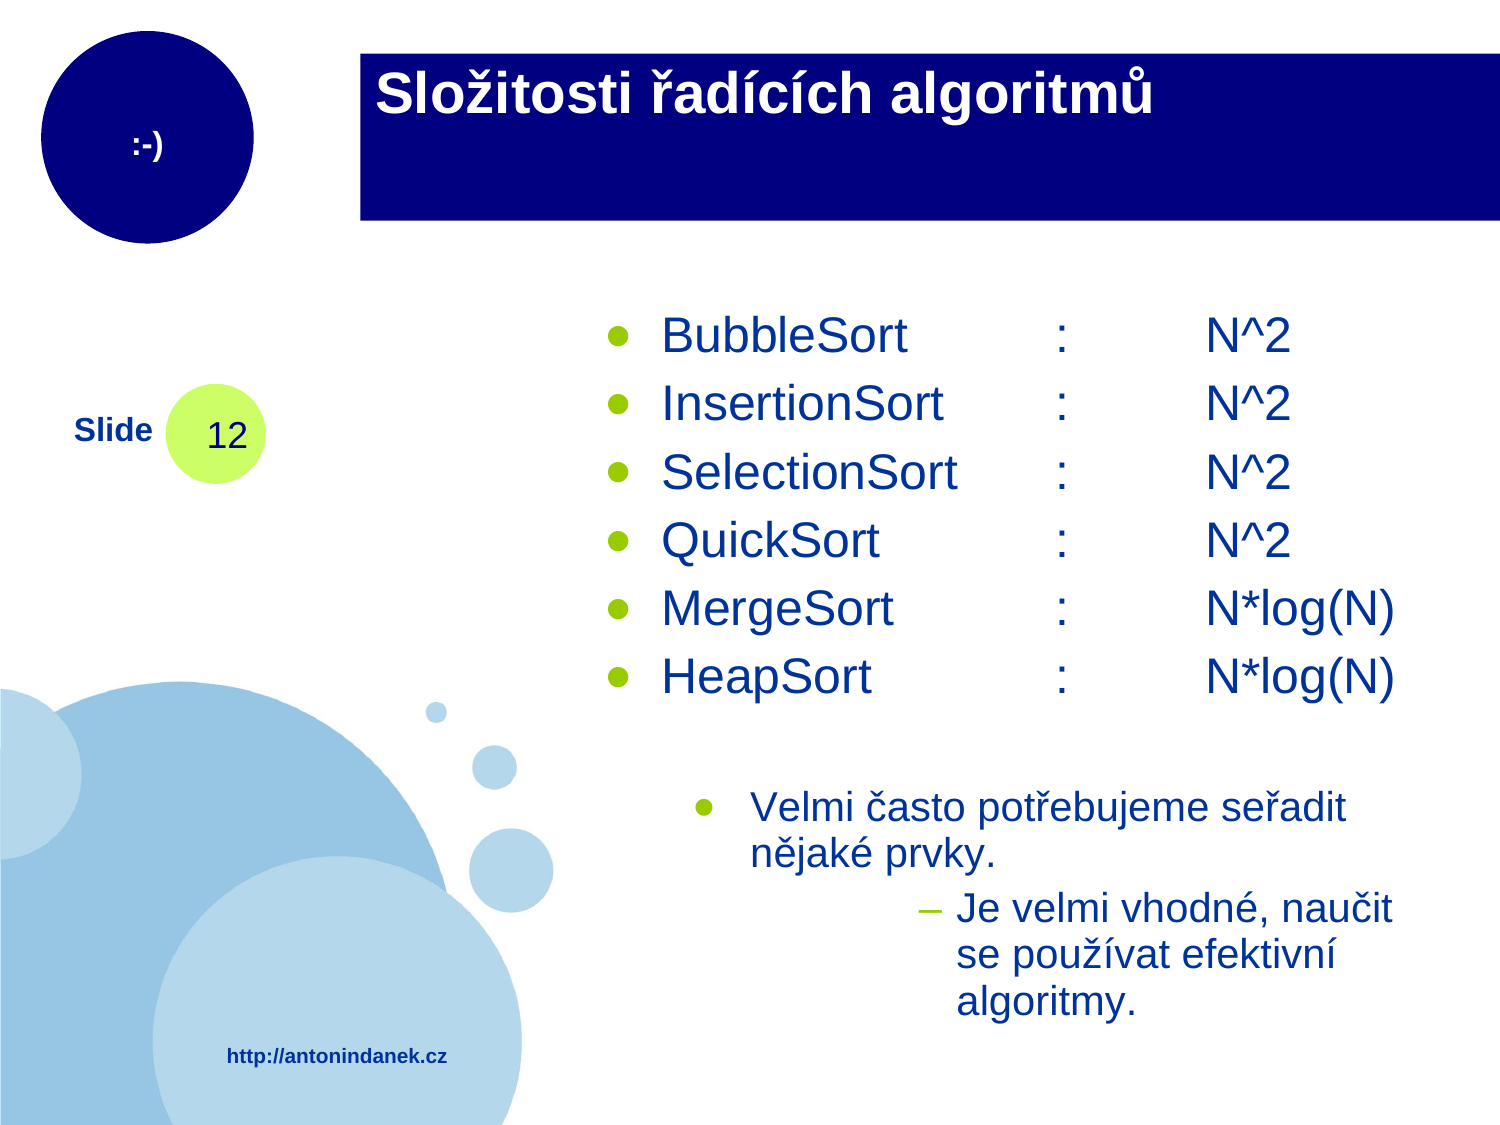

# Složitosti řadících algoritmů
BubbleSort	:	N^2
InsertionSort	:	N^2
SelectionSort	:	N^2
QuickSort		:	N^2
MergeSort		:	N*log(N)
HeapSort		:	N*log(N)
Velmi často potřebujeme seřadit nějaké prvky.
Je velmi vhodné, naučit se používat efektivní algoritmy.